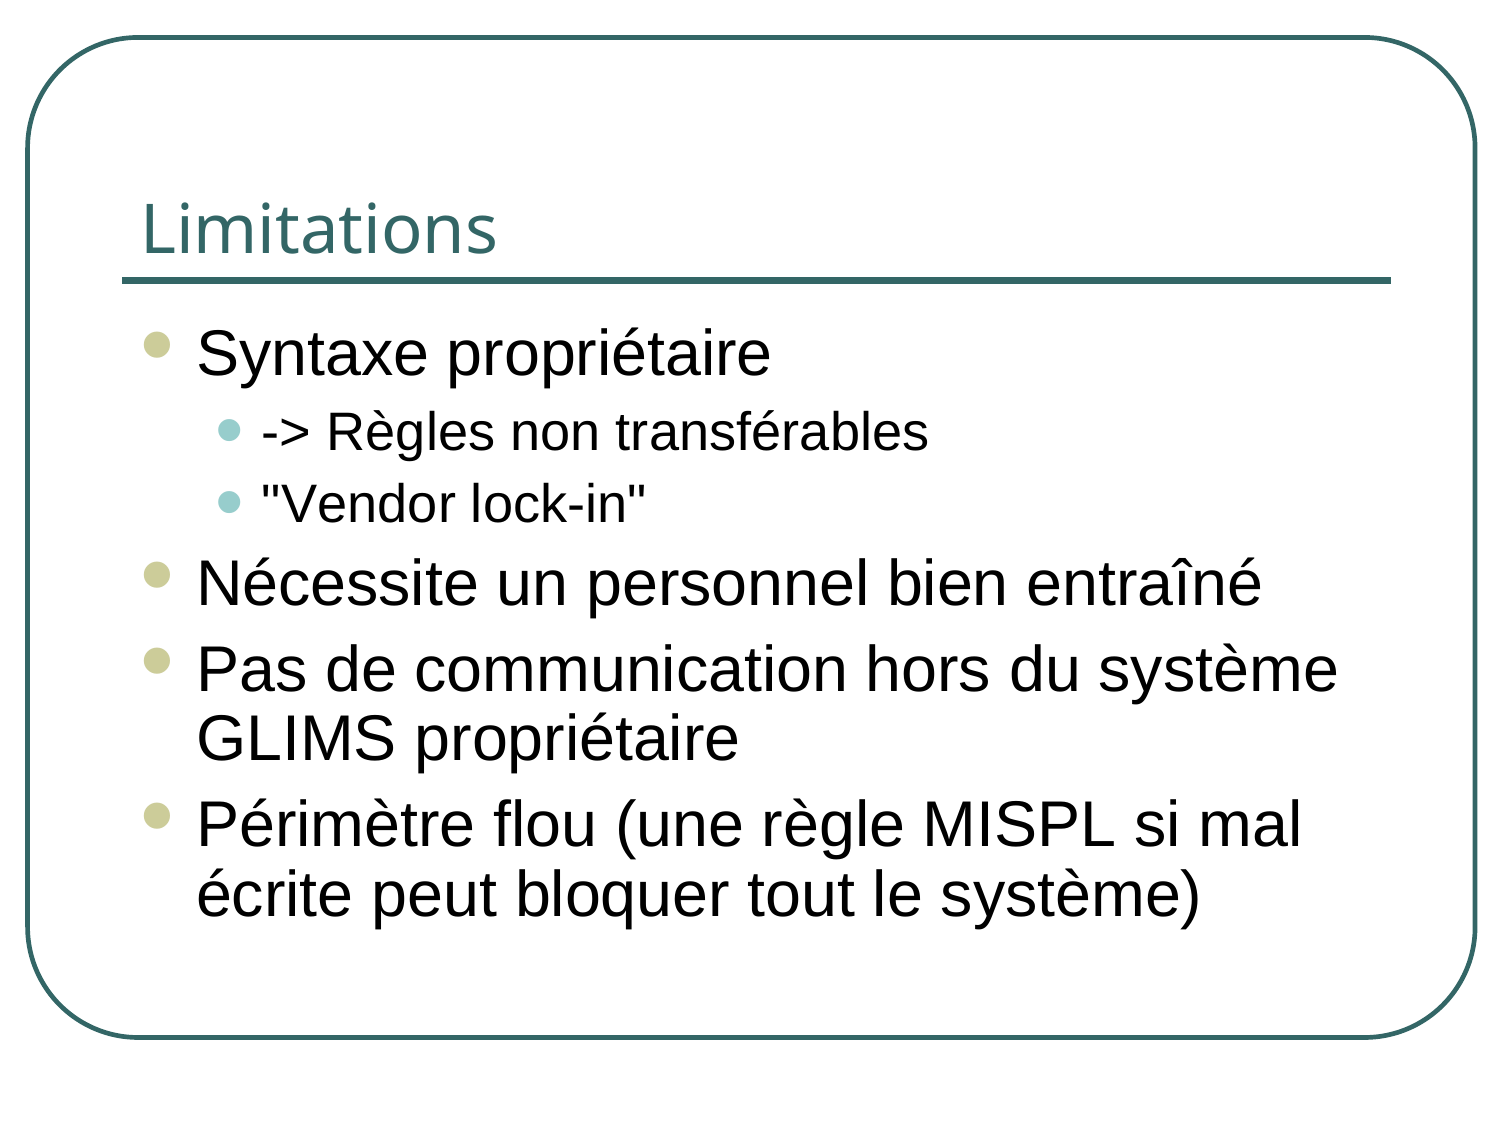

# Limitations
Syntaxe propriétaire
-> Règles non transférables
"Vendor lock-in"
Nécessite un personnel bien entraîné
Pas de communication hors du système GLIMS propriétaire
Périmètre flou (une règle MISPL si mal écrite peut bloquer tout le système)